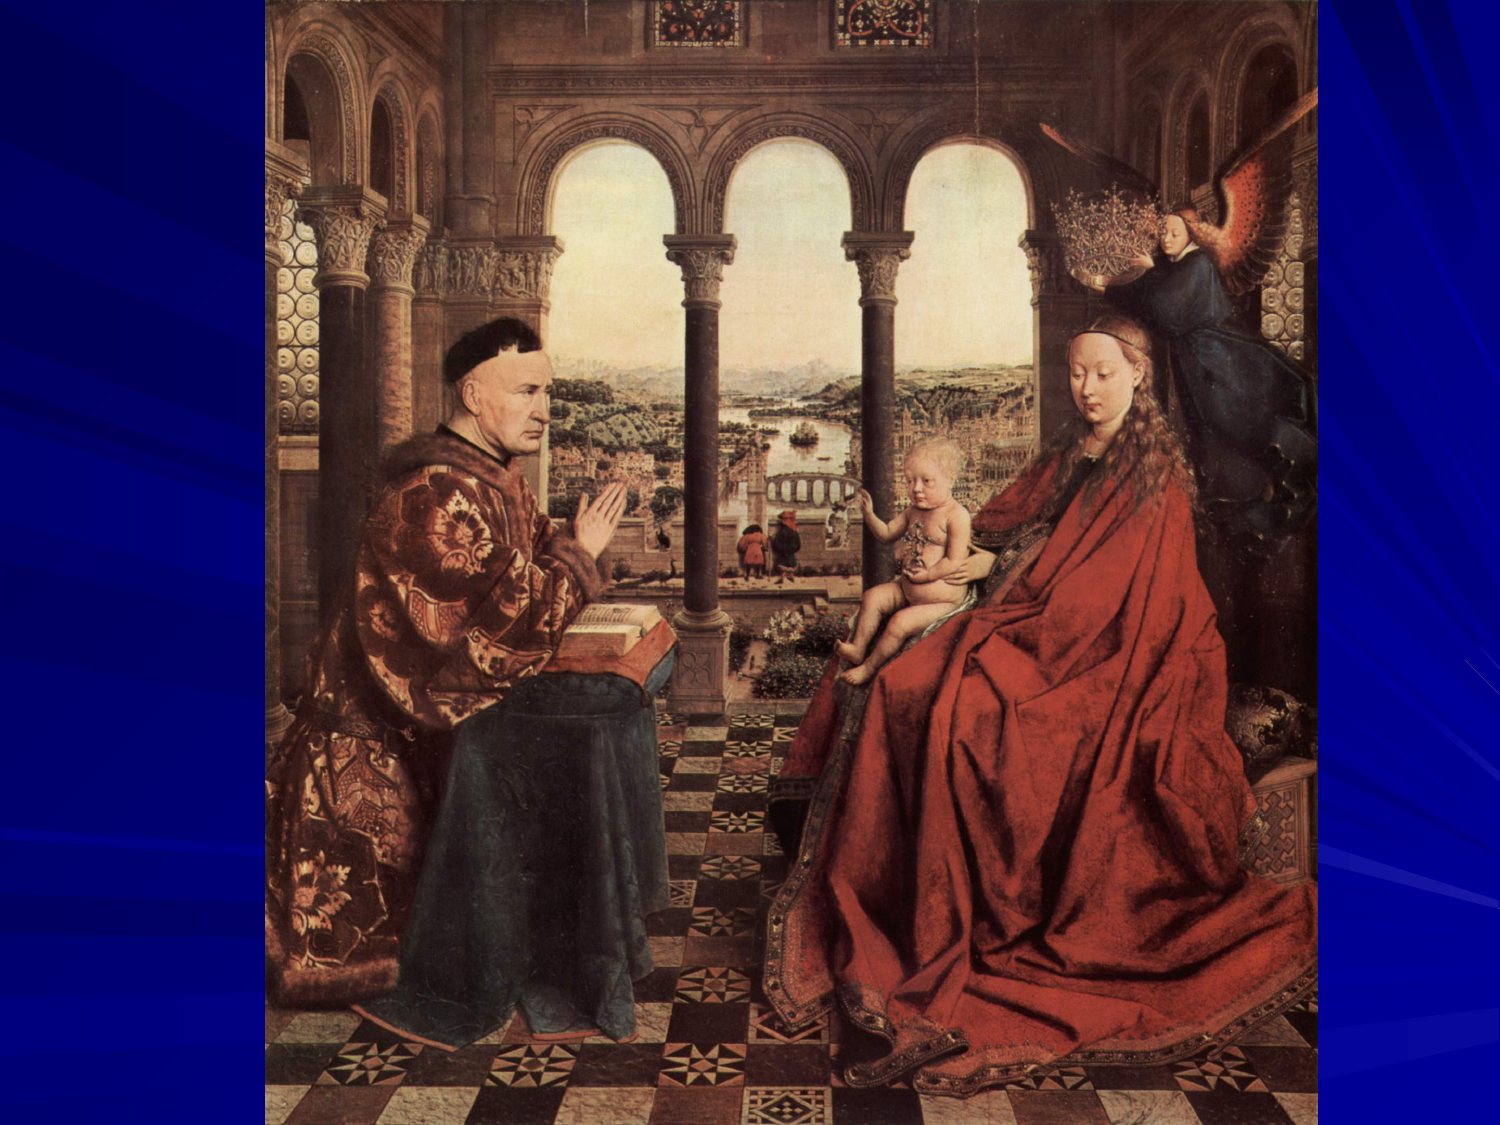

# Mati boŽja kanclerja Rolina
1435, olje na lesu, 66 x 62 cm